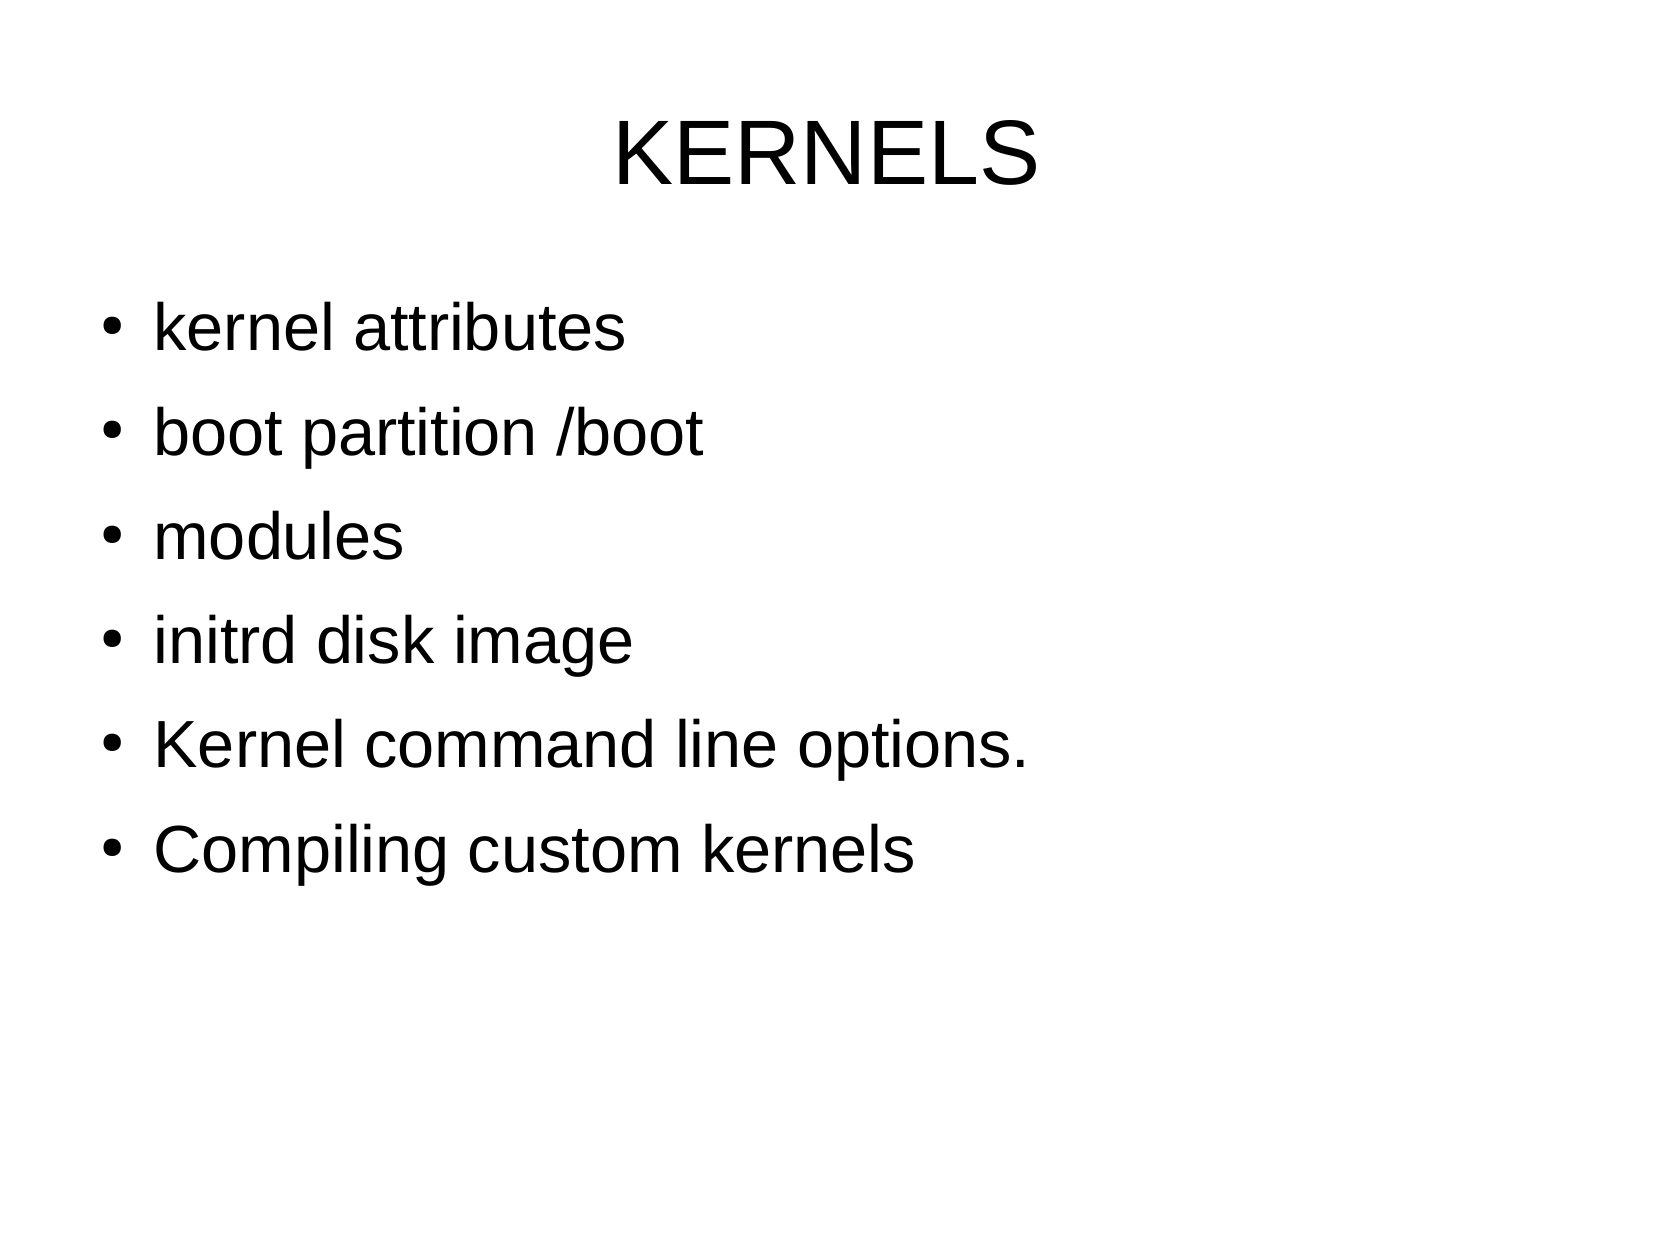

# KERNELS
kernel attributes
boot partition /boot
modules
initrd disk image
Kernel command line options.
Compiling custom kernels